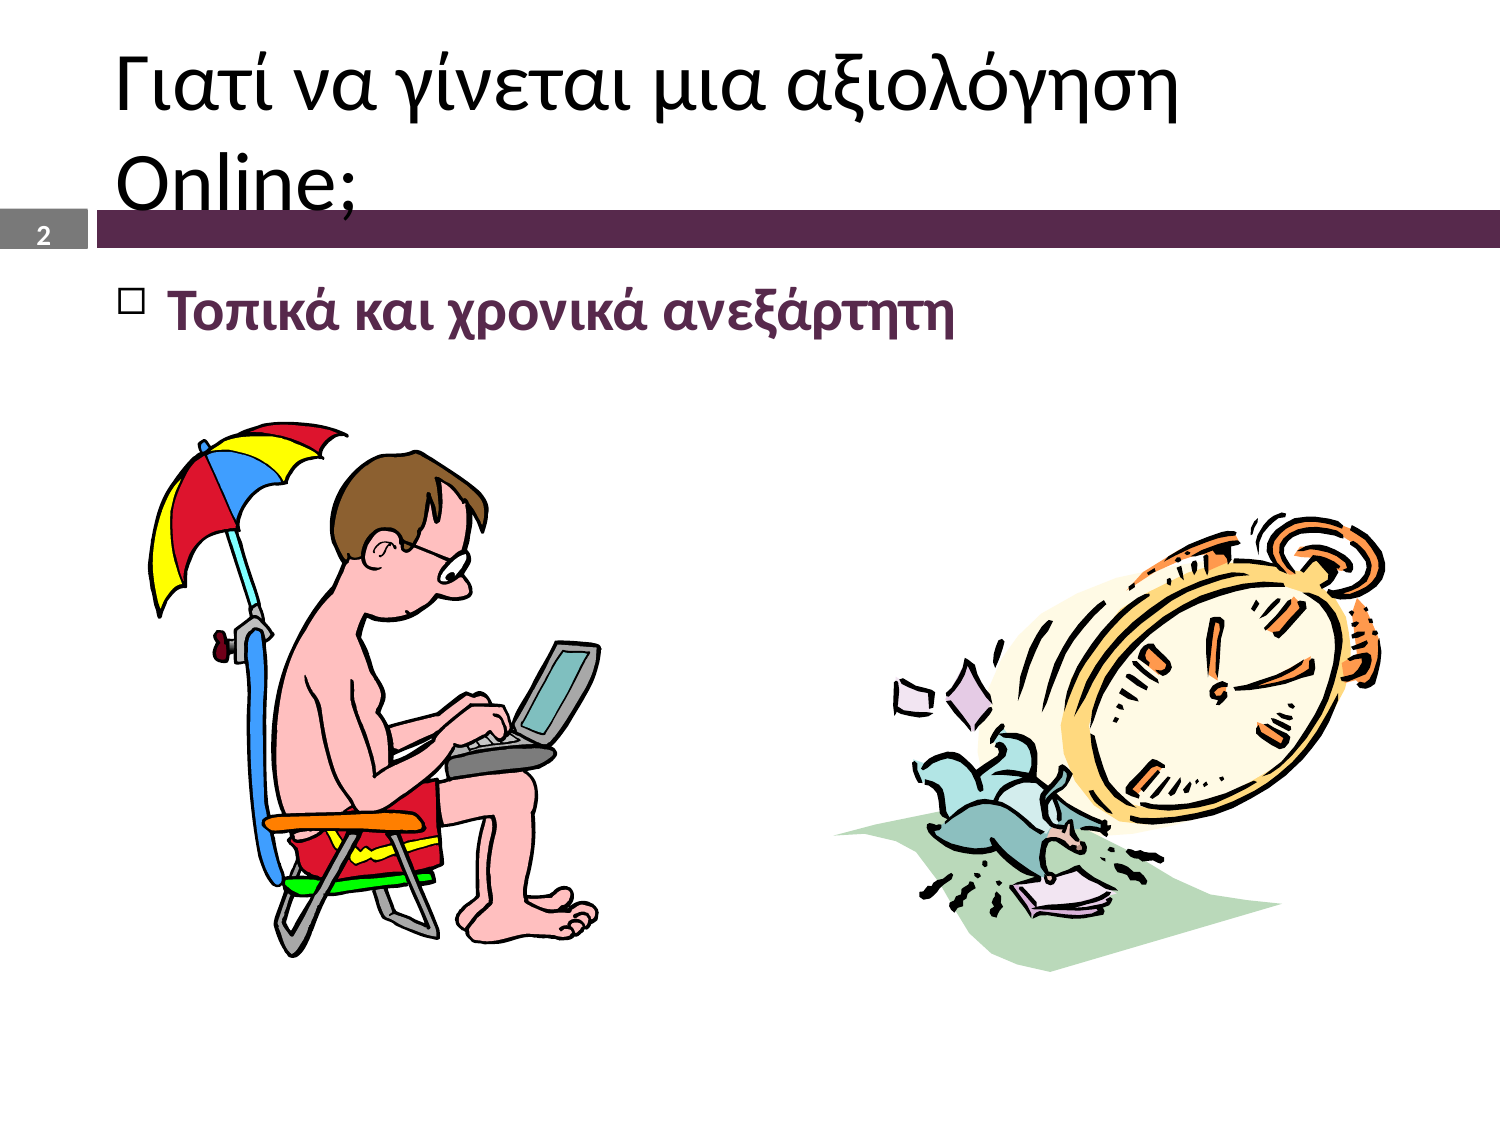

# Γιατί να γίνεται μια αξιολόγηση Online;
Τοπικά και χρονικά ανεξάρτητη